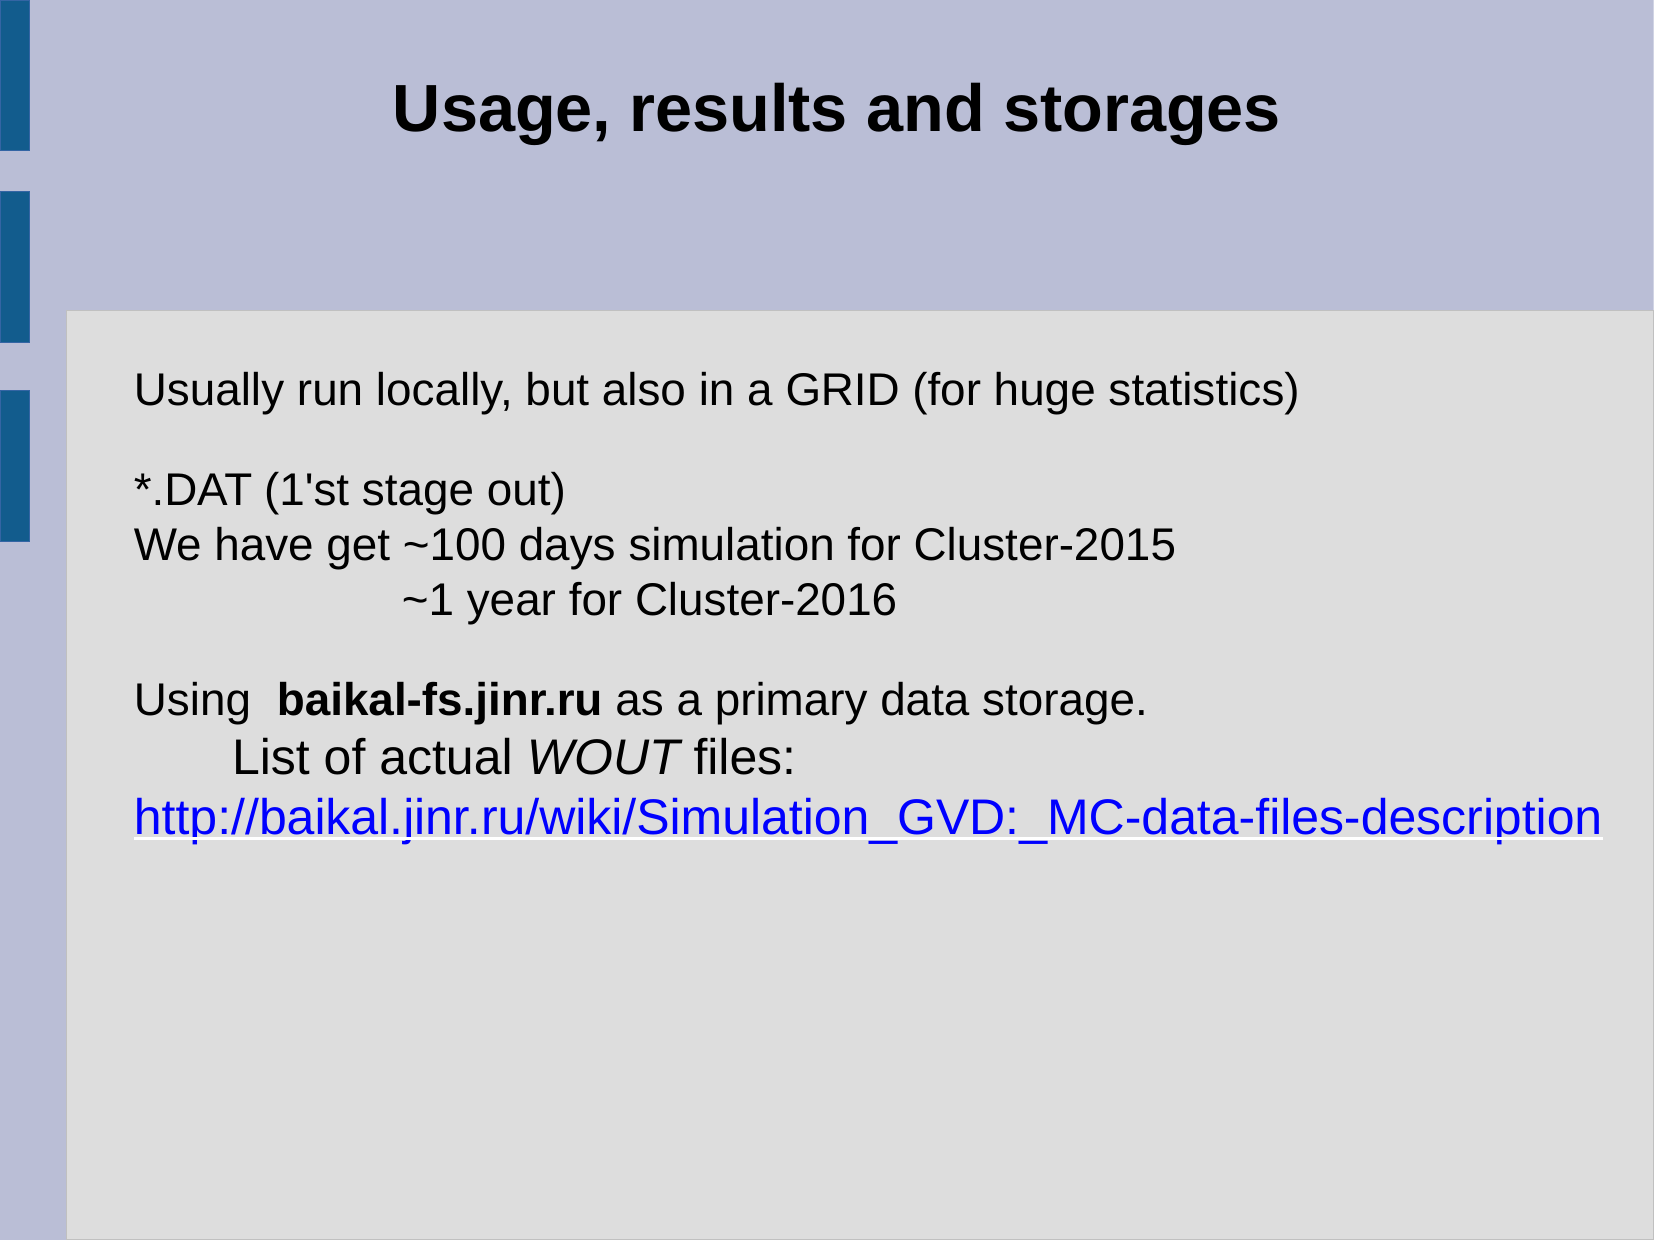

Usage, results and storages
Usually run locally, but also in a GRID (for huge statistics)
*.DAT (1'st stage out)
We have get ~100 days simulation for Cluster-2015
 ~1 year for Cluster-2016
Using baikal-fs.jinr.ru as a primary data storage.
 List of actual WOUT files:
http://baikal.jinr.ru/wiki/Simulation_GVD:_MC-data-files-description